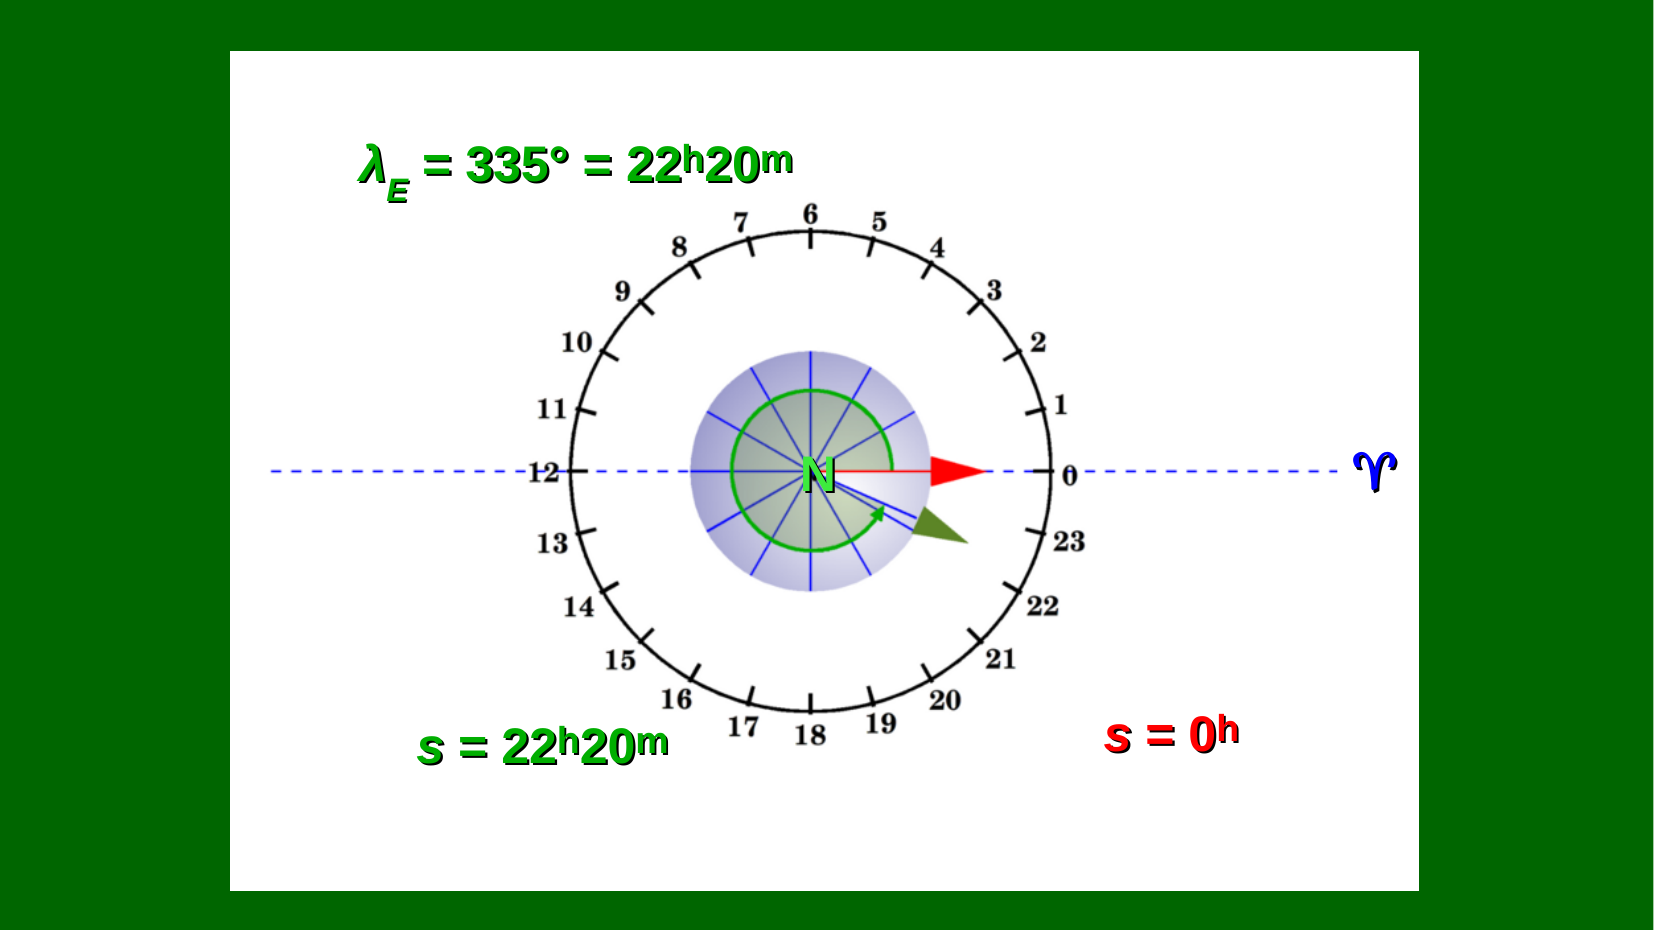

λE = 335° = 22h20m
♈
N
s = 0h
s = 22h20m